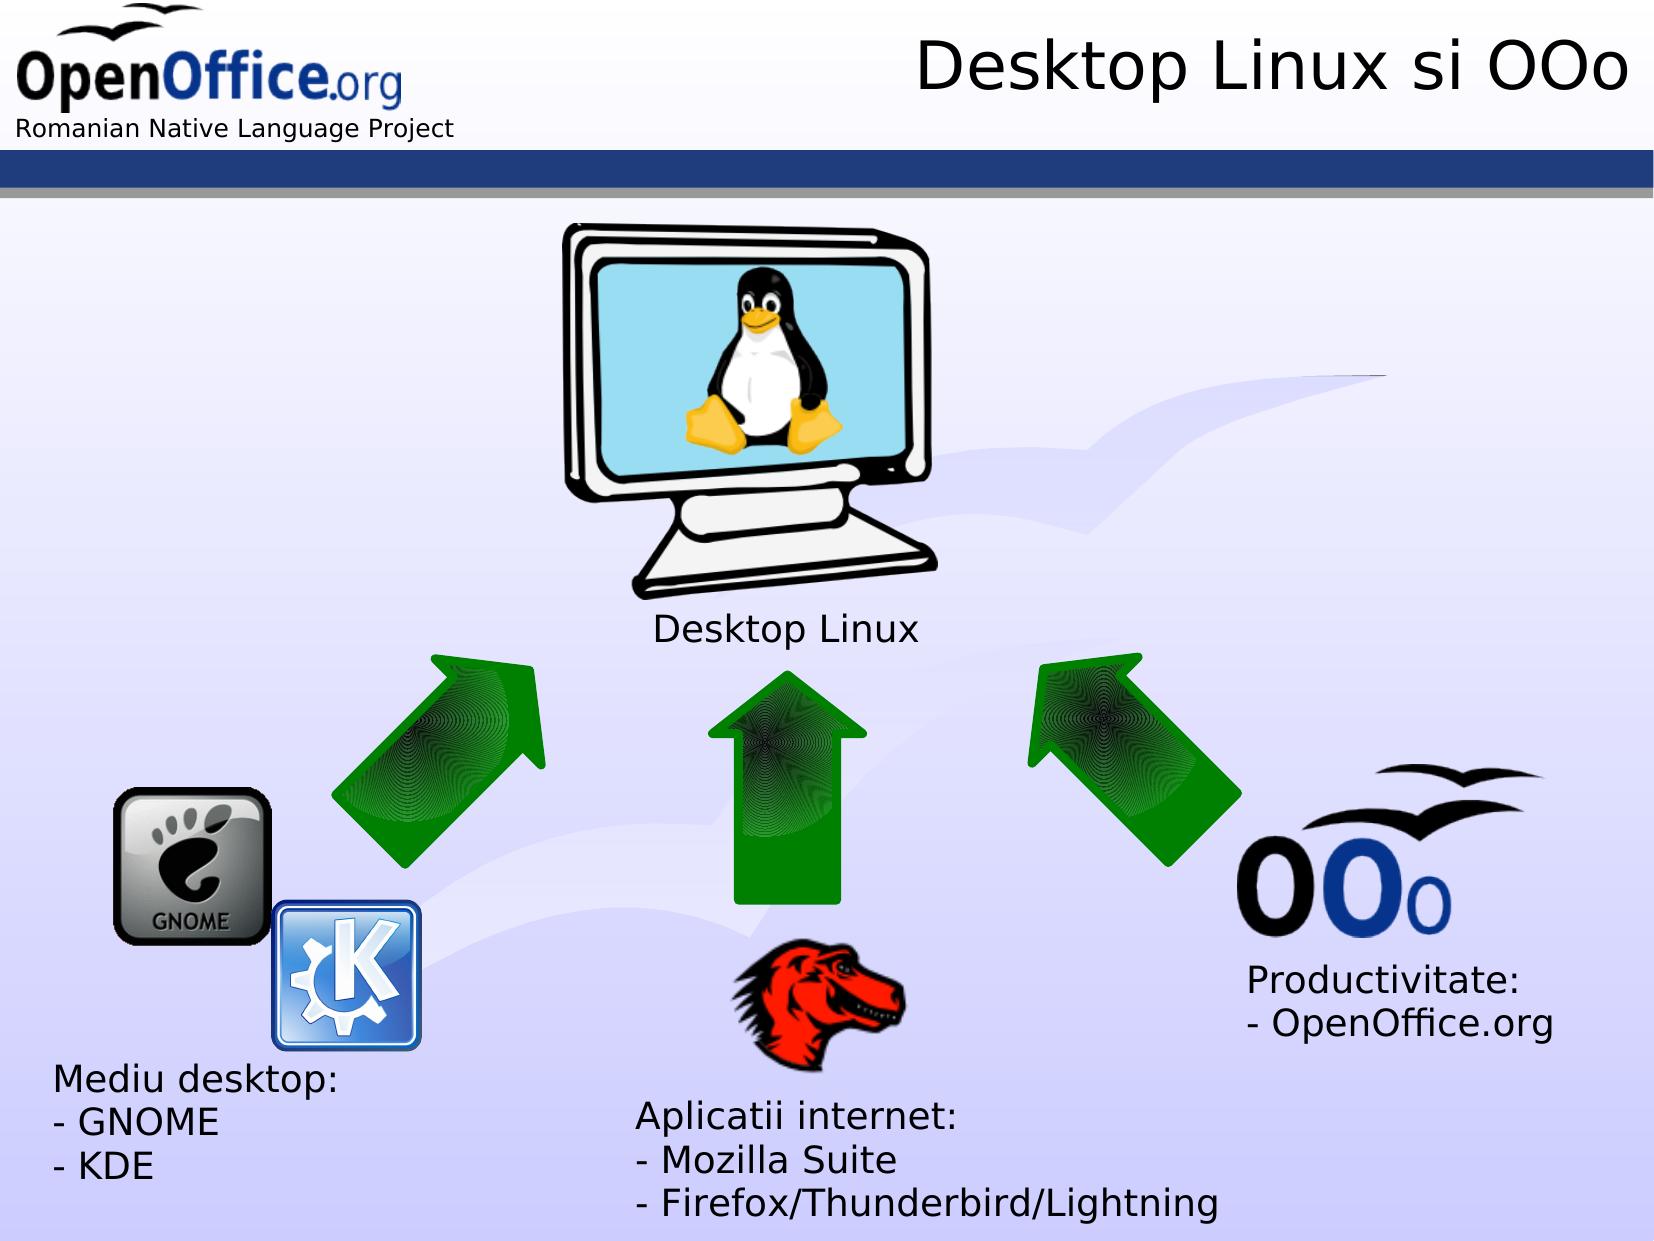

Desktop Linux si OOo
Romanian Native Language Project
Desktop Linux
Productivitate:
- OpenOffice.org
Mediu desktop:
- GNOME
- KDE
Aplicatii internet:
- Mozilla Suite
- Firefox/Thunderbird/Lightning